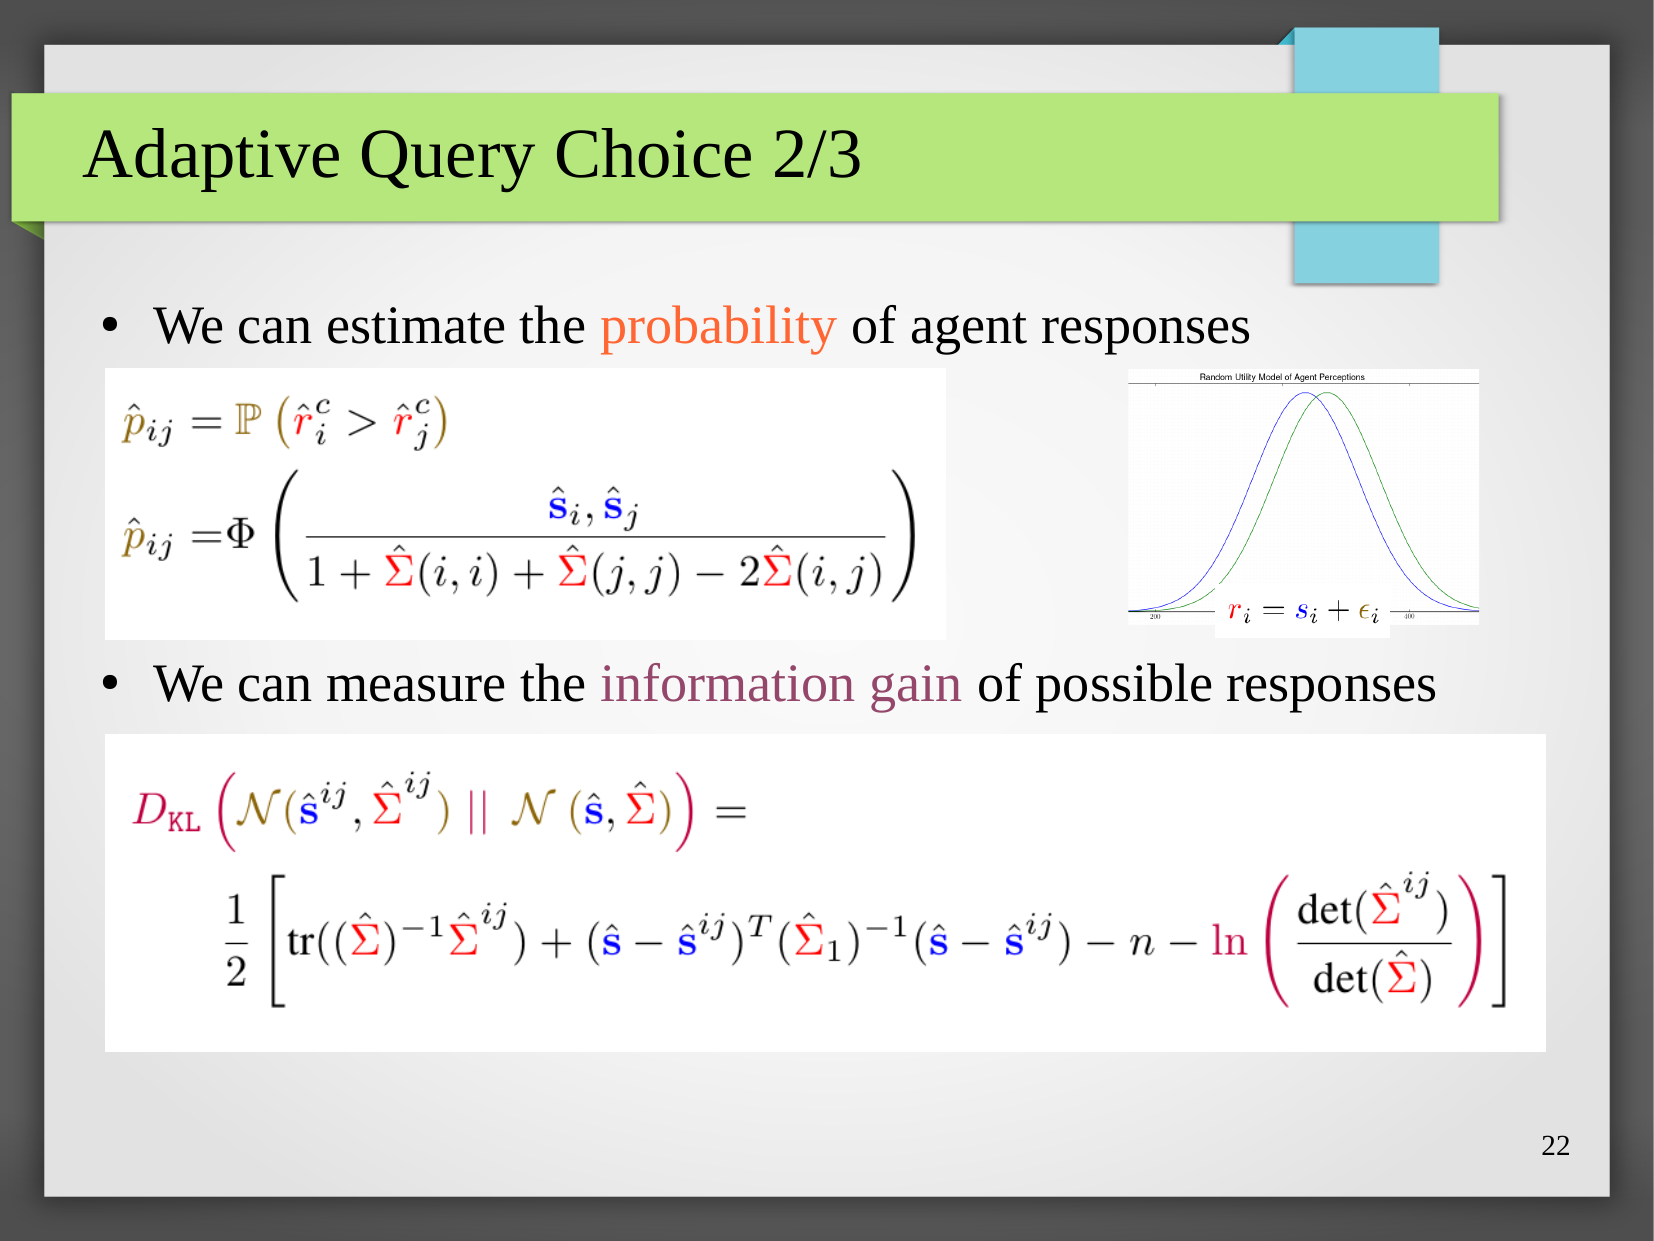

# Adaptive Query Choice 2/3
We can estimate the probability of agent responses
We can measure the information gain of possible responses
22